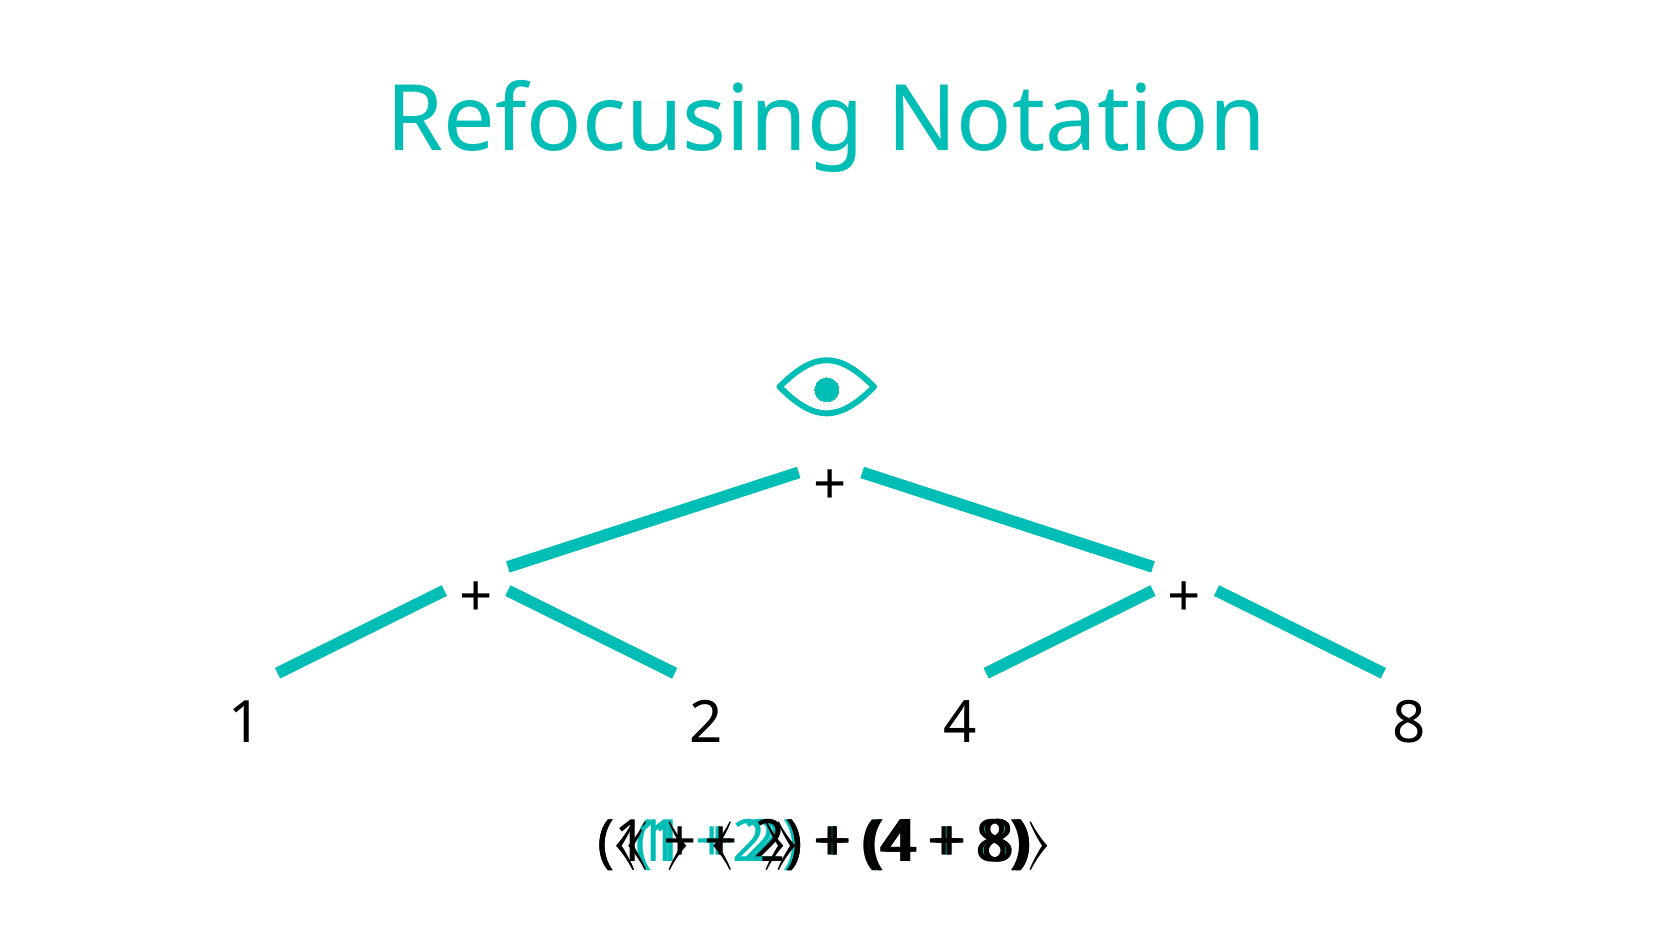

# Refocusing Notation
+
+
+
1
2
4
8
(〈1〉 + 2) + (4 + 8)
(1 + 〈2〉) + (4 + 8)
〈(1 + 2) + (4 + 8)〉
〈1 + 2〉 + (4 + 8)